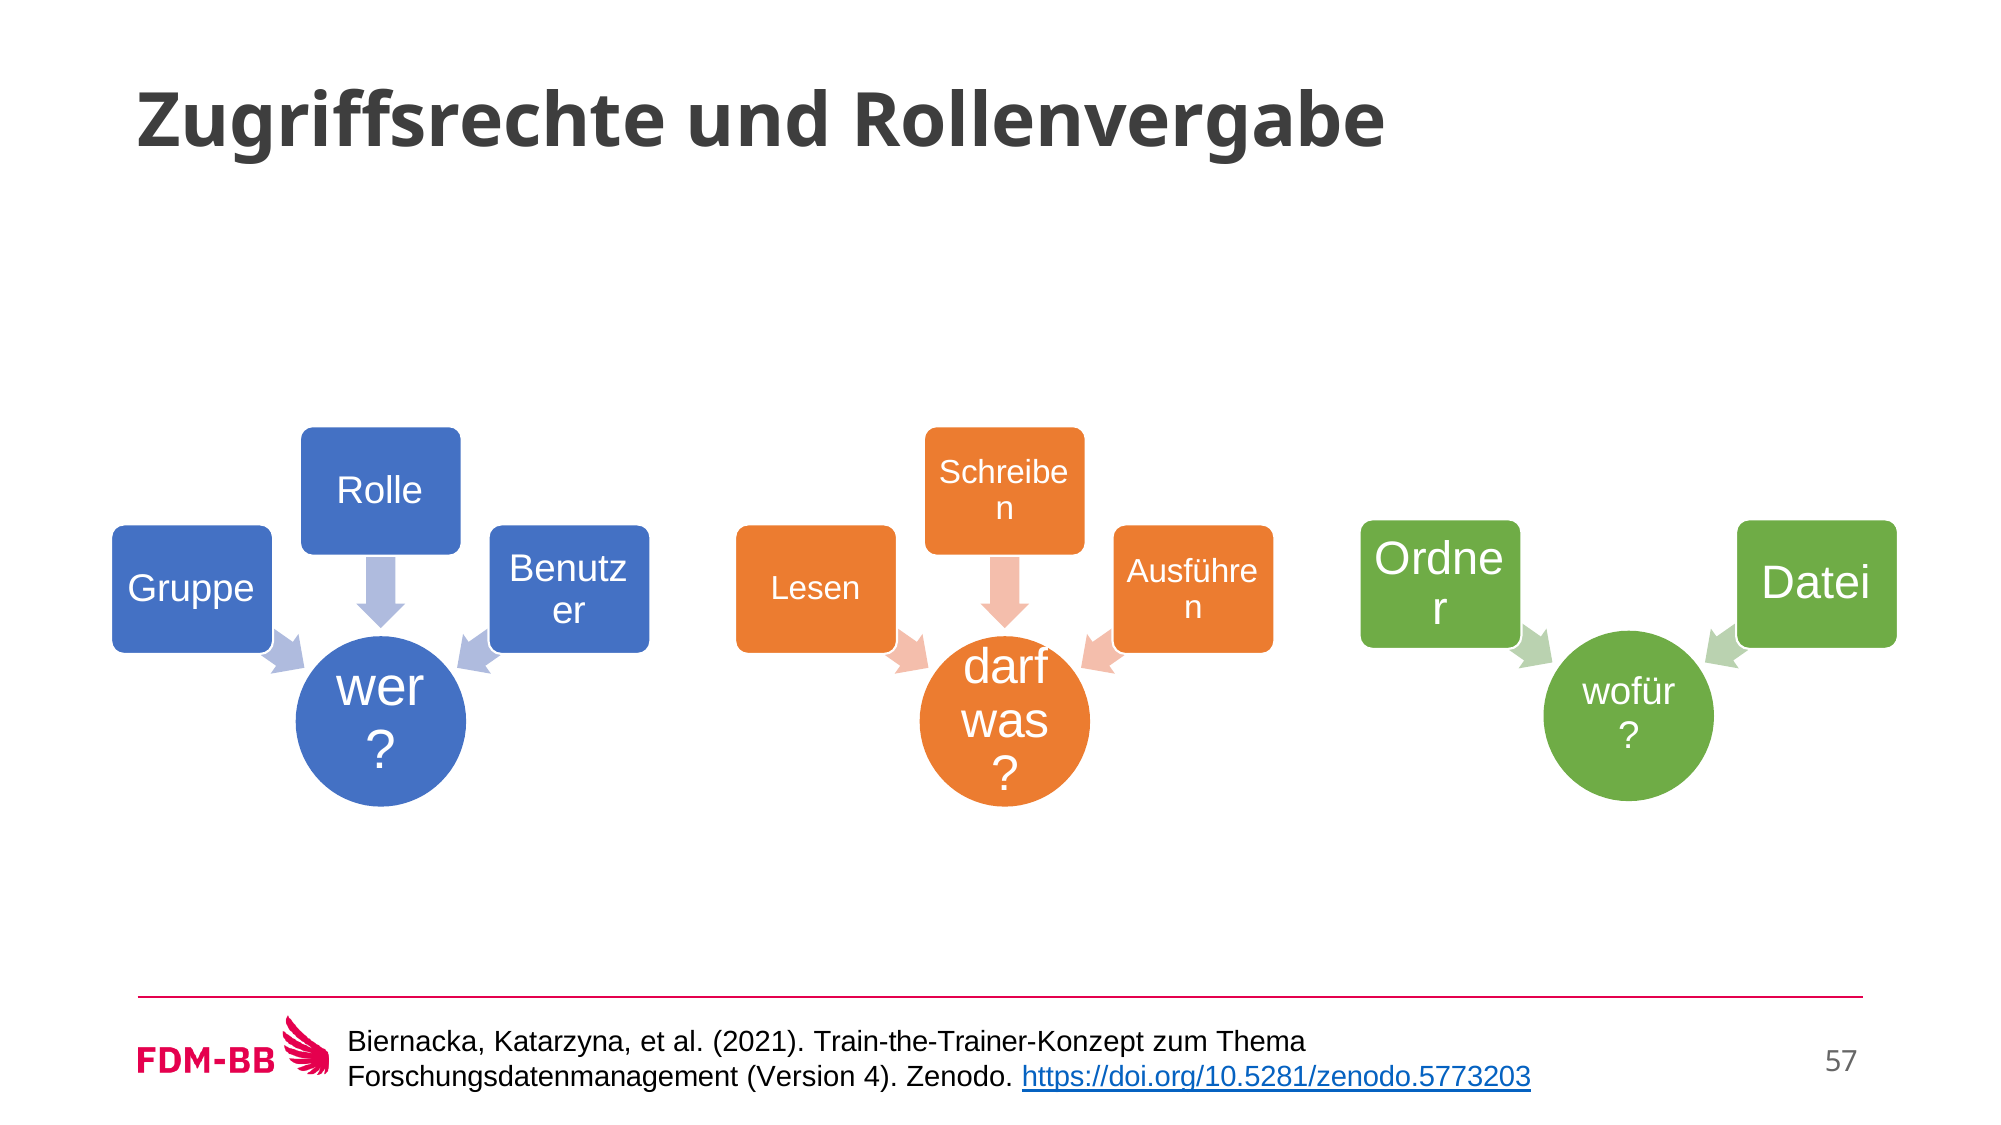

# Zugriffsrechte und Rollenvergabe
Schreibe n
Rolle
Ordne r
Benutz er
Ausführe n
Datei
Gruppe
Lesen
darf was
?
wer
?
wofür
?
Biernacka, Katarzyna, et al. (2021). Train-the-Trainer-Konzept zum Thema Forschungsdatenmanagement (Version 4). Zenodo. https://doi.org/10.5281/zenodo.5773203
57